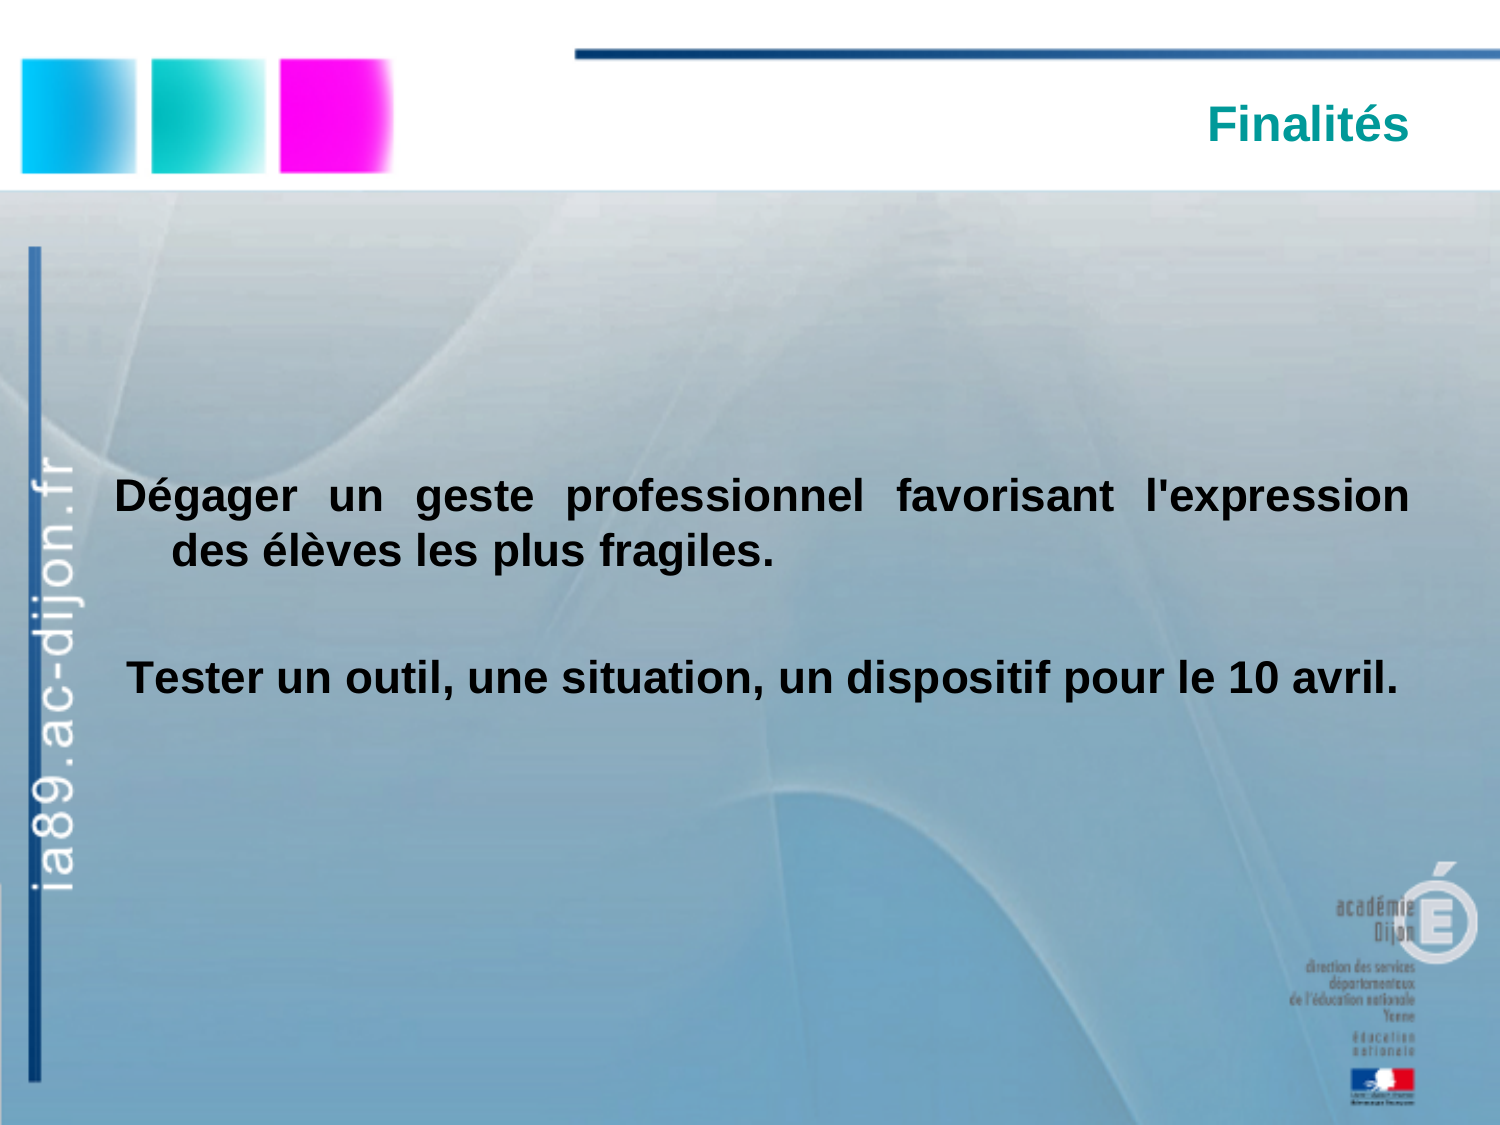

# Finalités
Dégager un geste professionnel favorisant l'expression des élèves les plus fragiles.
Tester un outil, une situation, un dispositif pour le 10 avril.